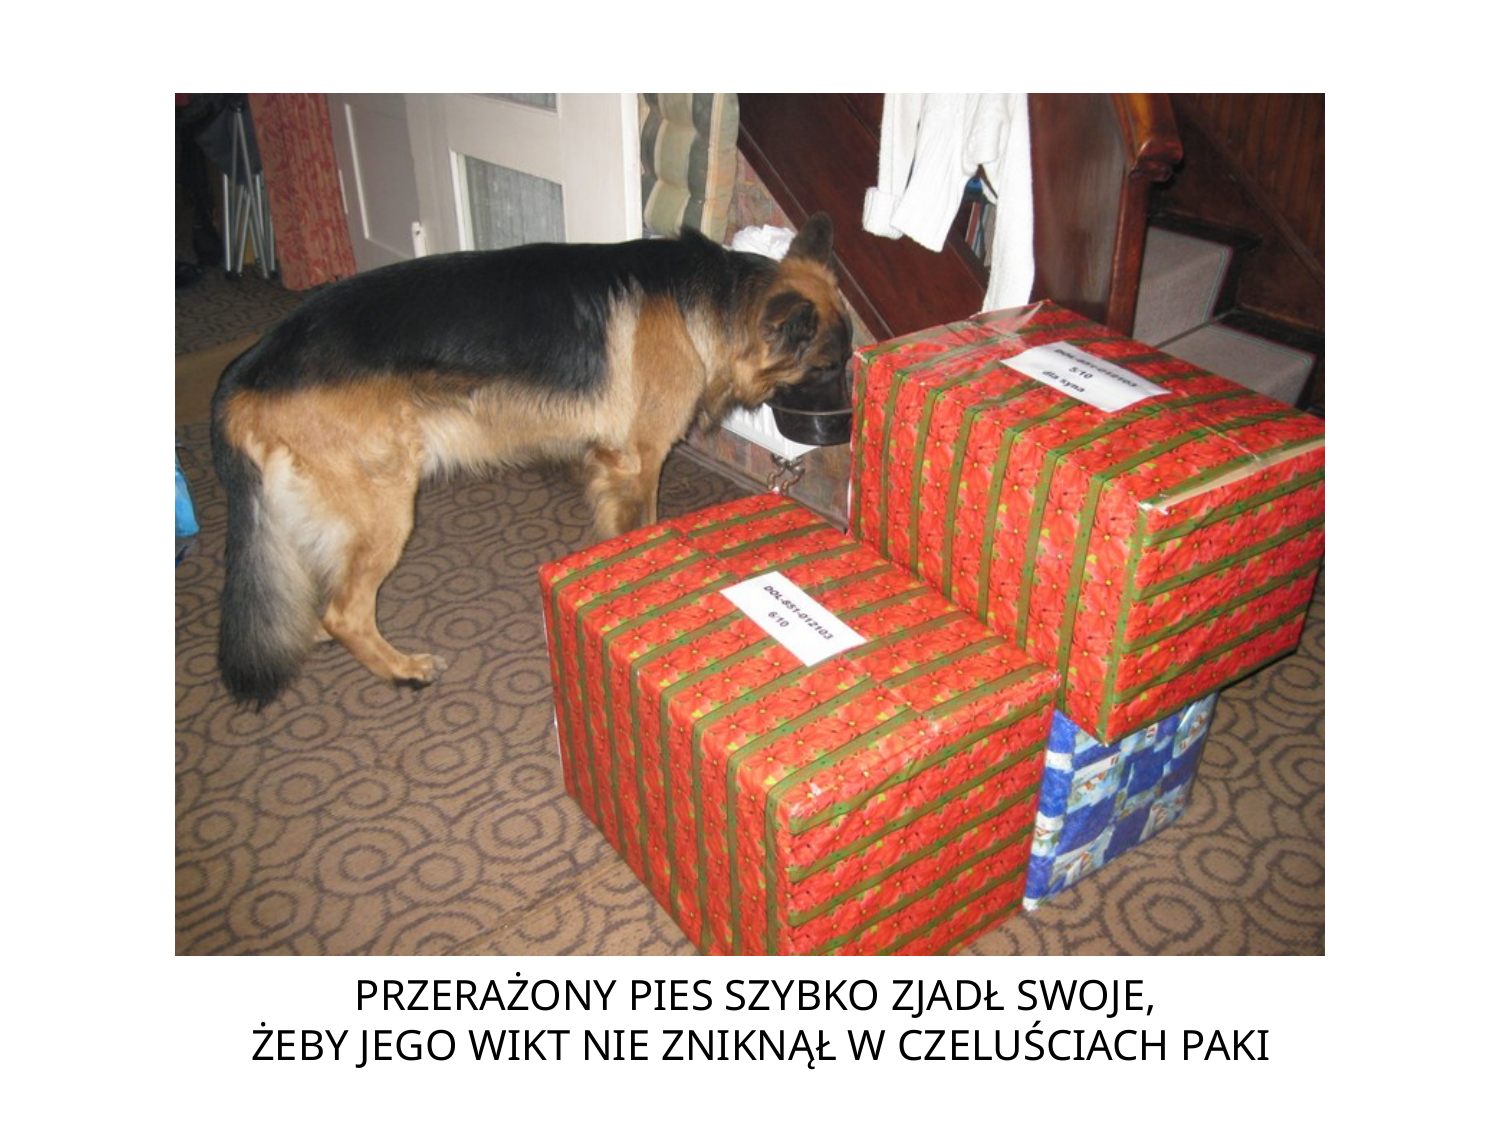

PRZERAŻONY PIES SZYBKO ZJADŁ SWOJE,
ŻEBY JEGO WIKT NIE ZNIKNĄŁ W CZELUŚCIACH PAKI